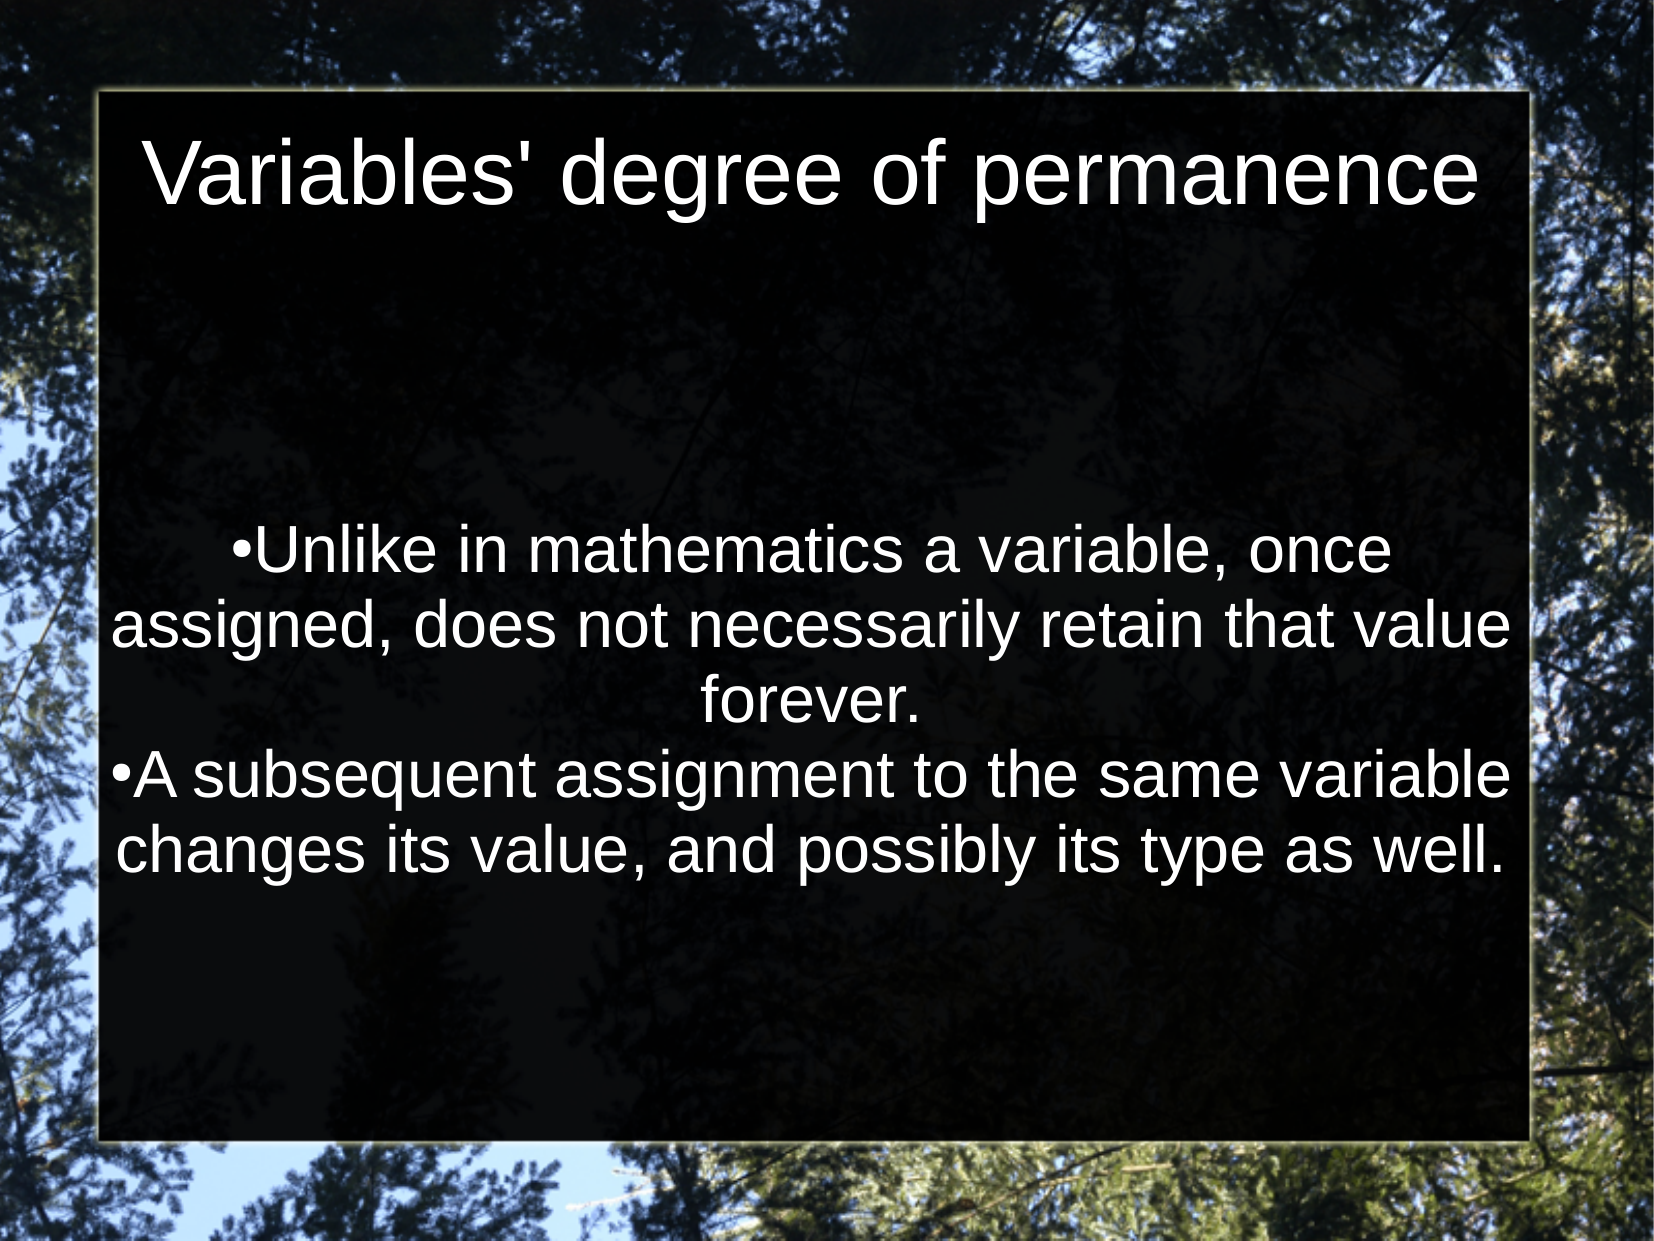

# Variables' degree of permanence
Unlike in mathematics a variable, once assigned, does not necessarily retain that value forever.
A subsequent assignment to the same variable changes its value, and possibly its type as well.